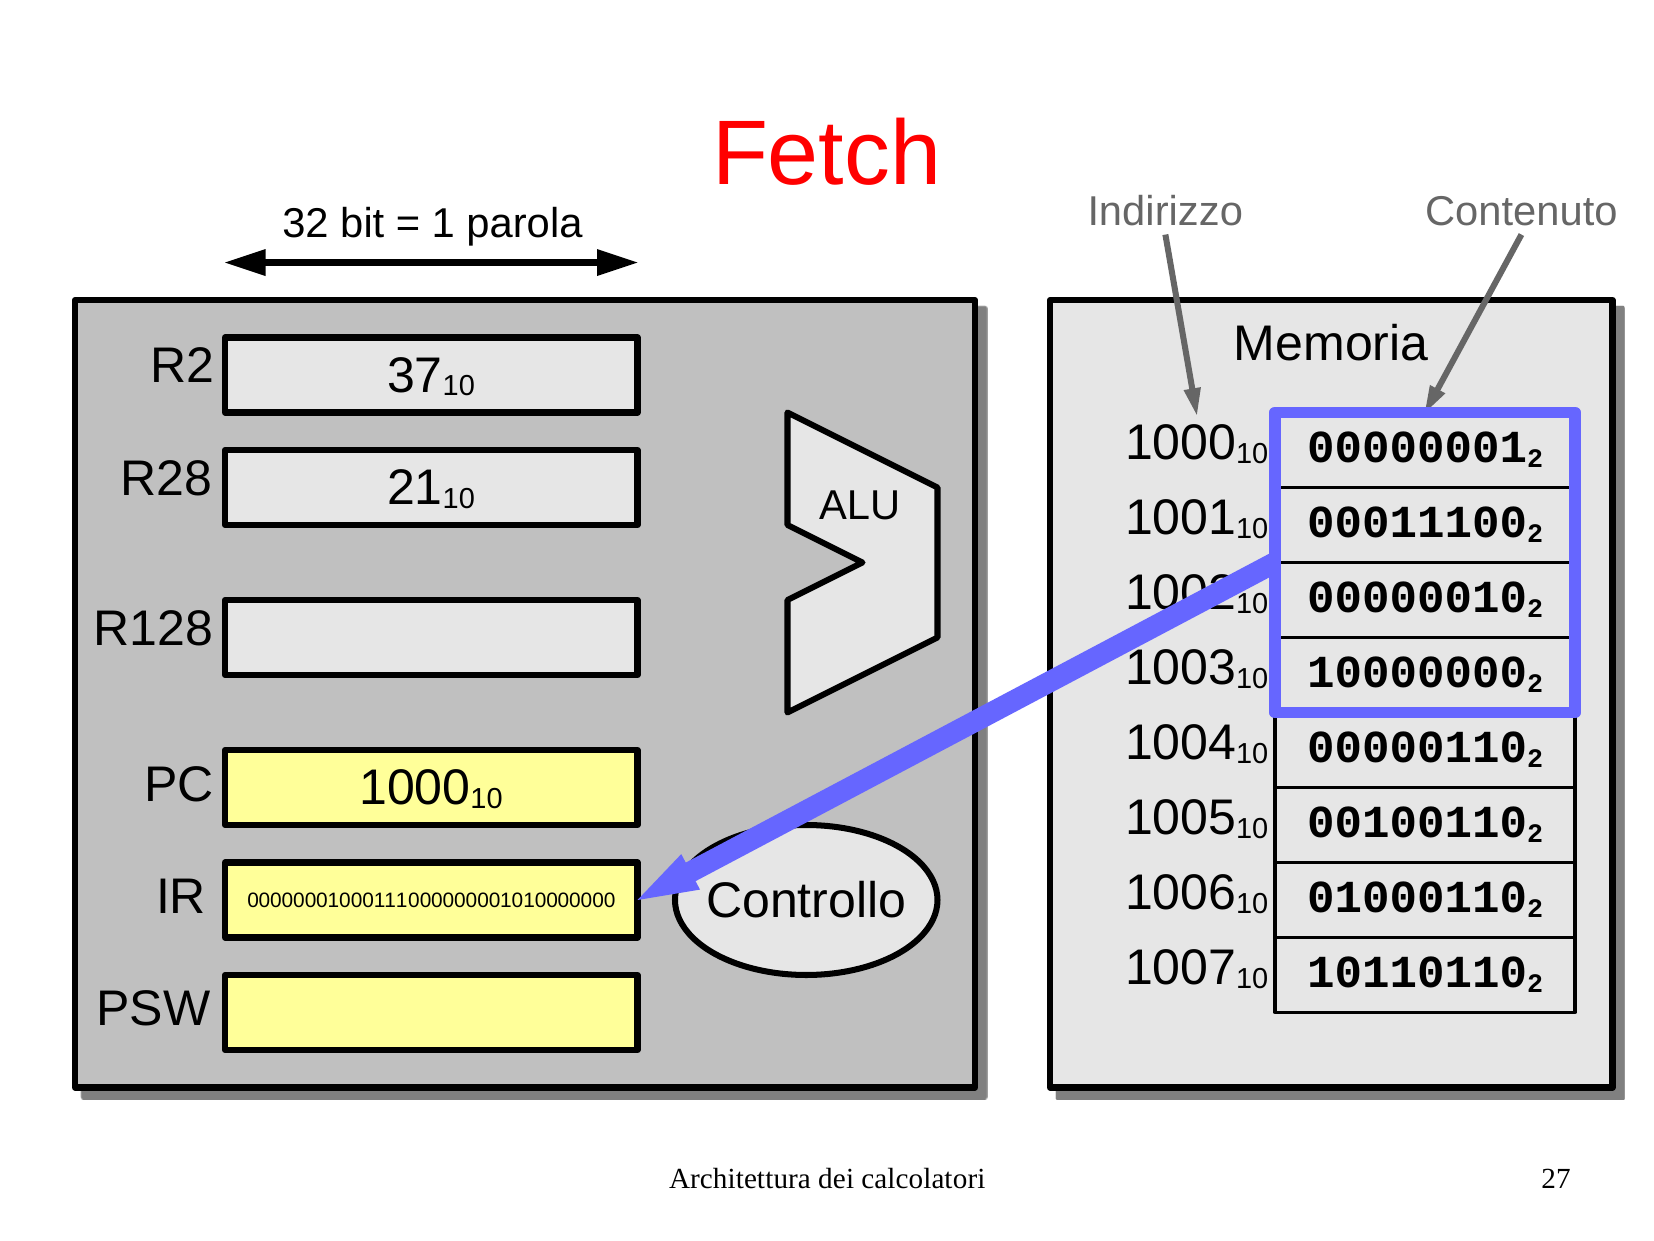

# Fetch
Indirizzo
Contenuto
32 bit = 1 parola
Memoria
R2
3710
000000012
100010
R28
2110
ALU
000111002
100110
000000102
100210
R128
100000002
100310
000001102
100410
100010
PC
001001102
100510
Controllo
00000001000111000000001010000000
010001102
100610
IR
101101102
100710
PSW
Architettura dei calcolatori
27